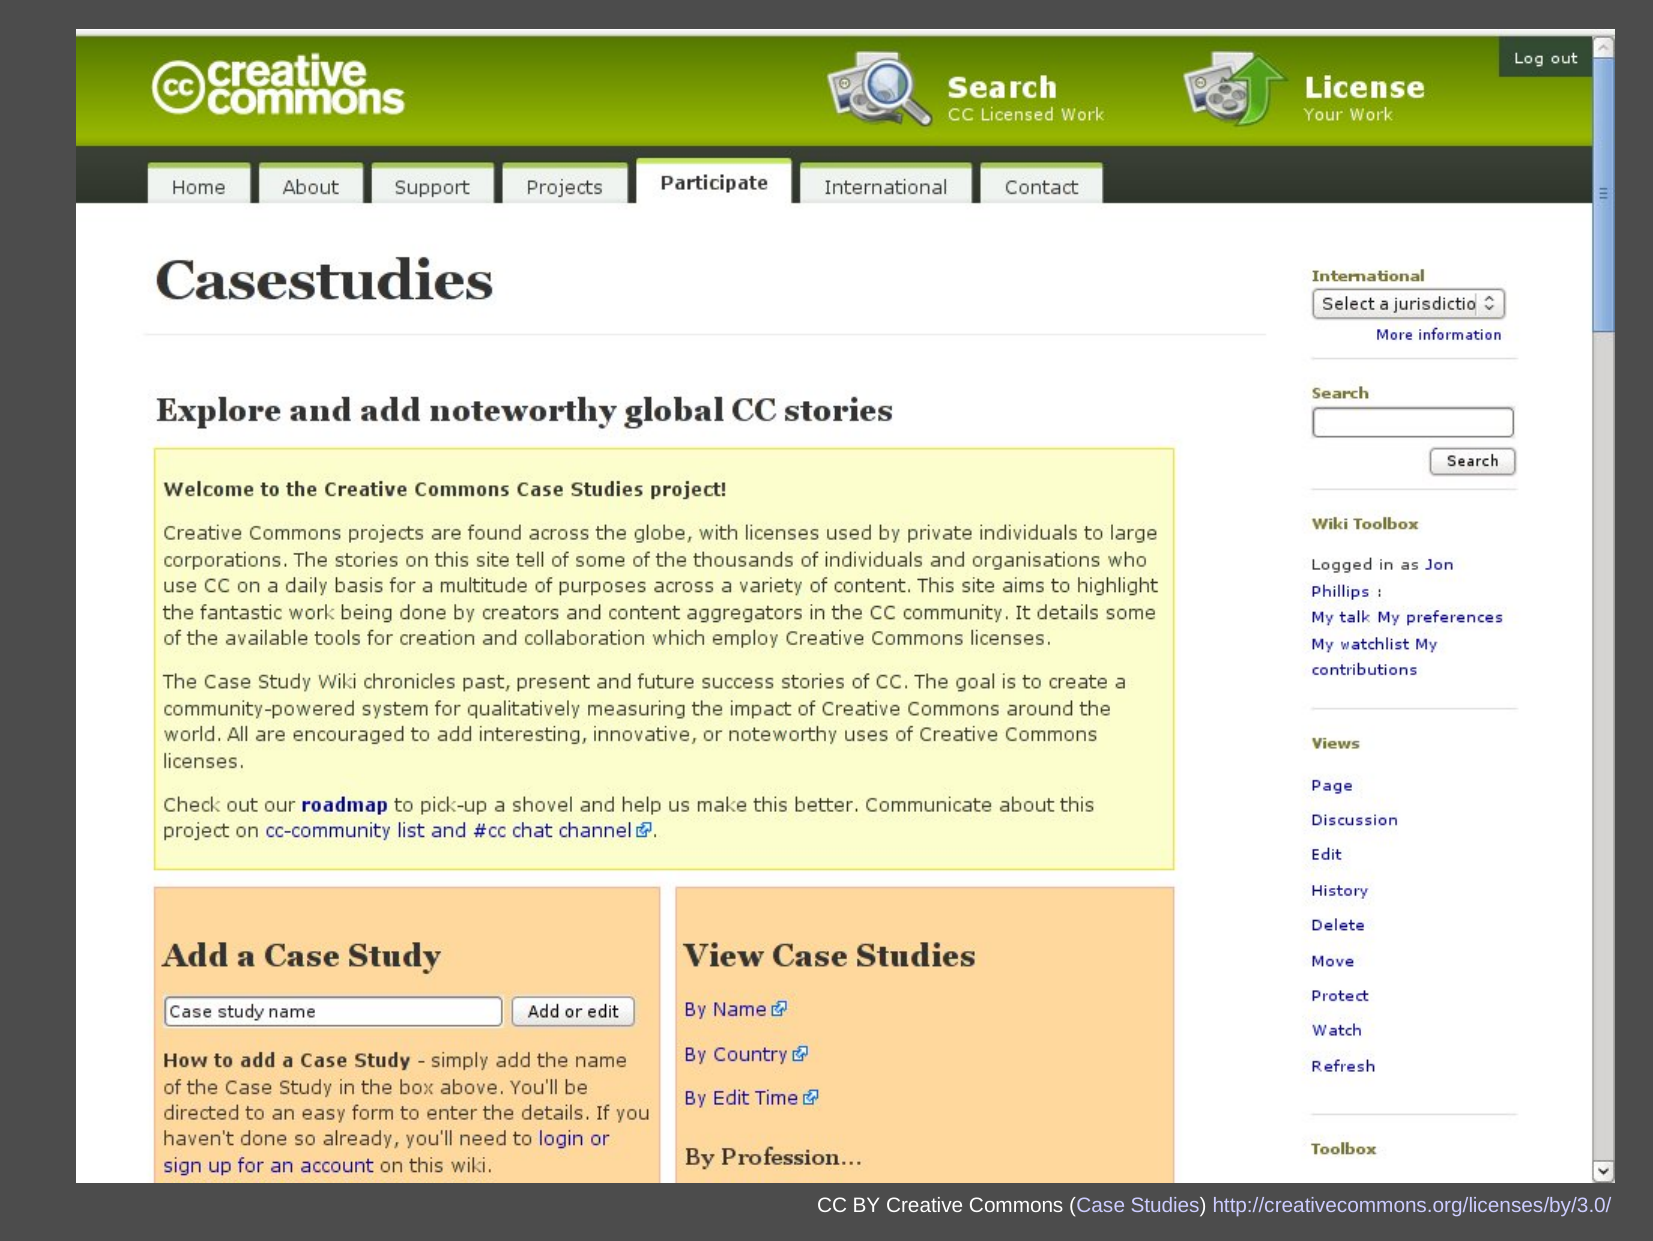

CC BY Creative Commons (Case Studies) http://creativecommons.org/licenses/by/3.0/